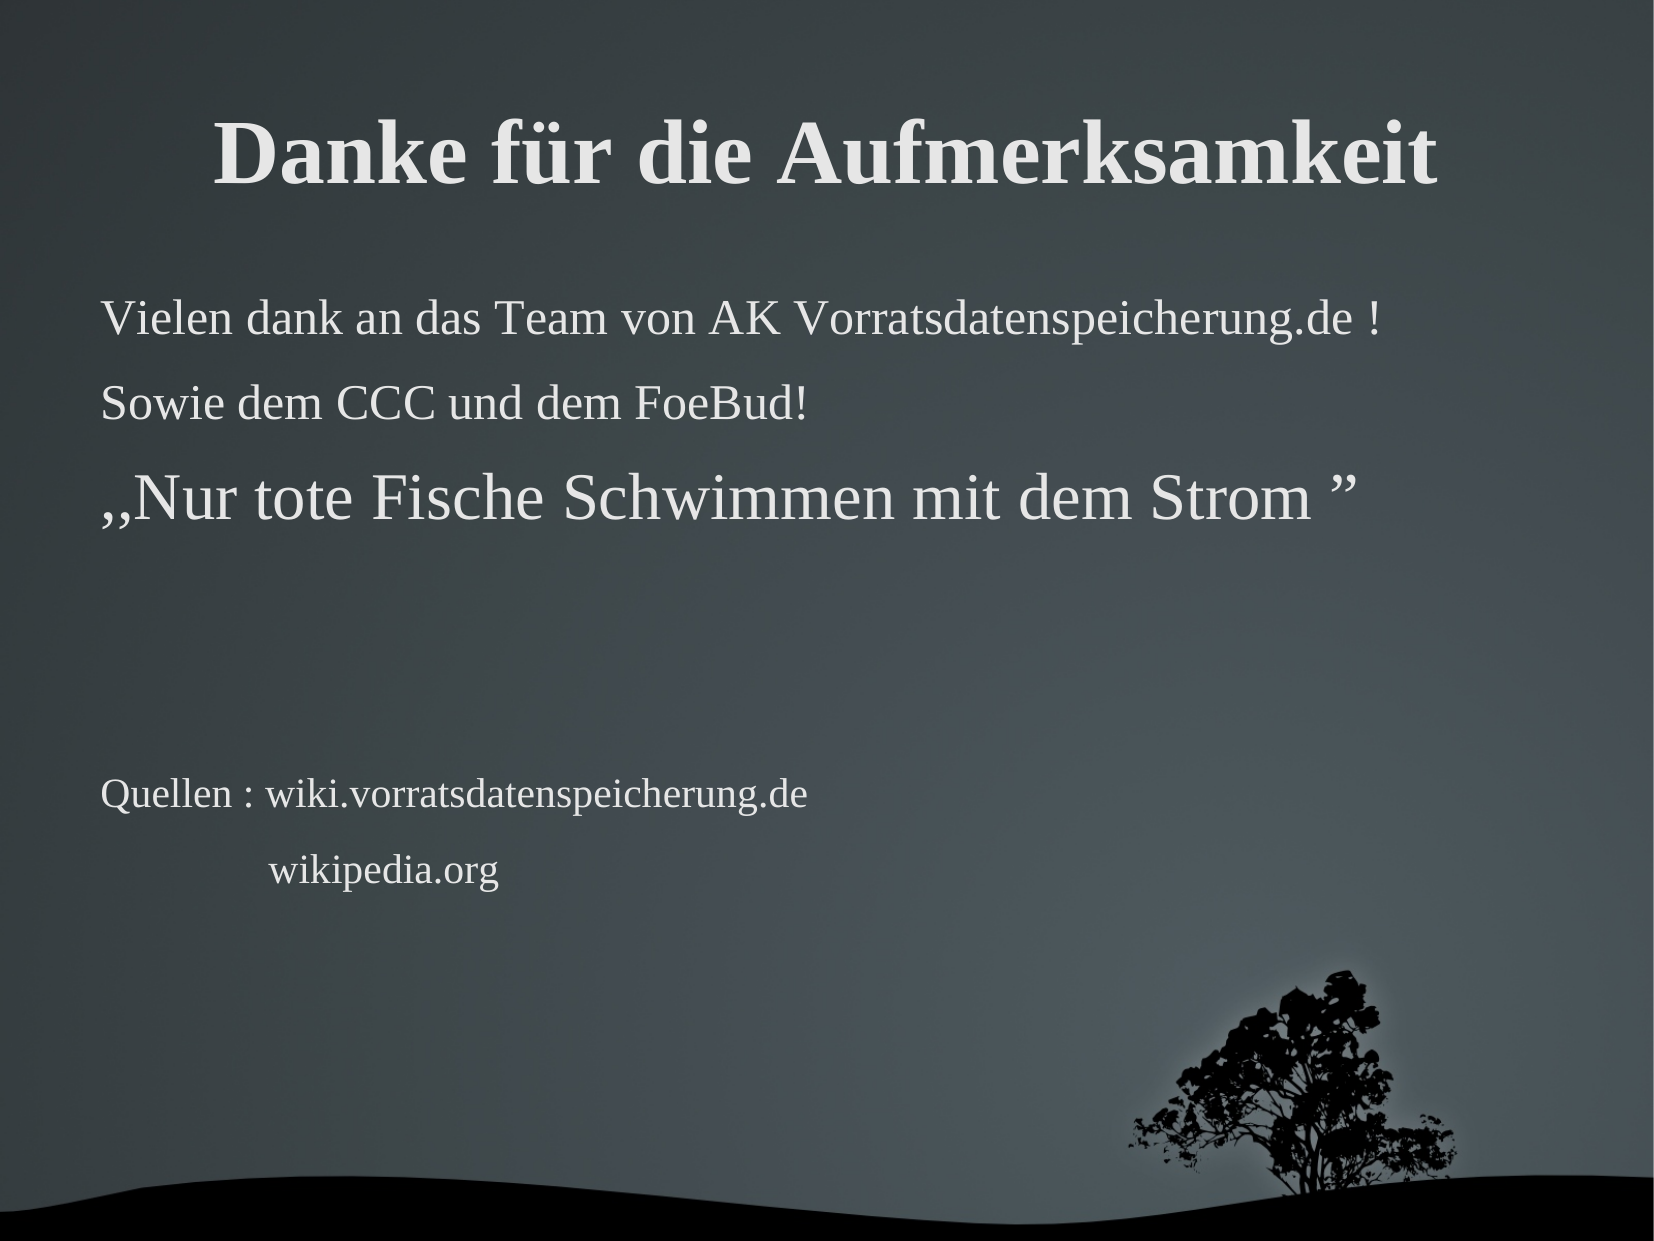

# Danke für die Aufmerksamkeit
Vielen dank an das Team von AK Vorratsdatenspeicherung.de !
Sowie dem CCC und dem FoeBud!
,,Nur tote Fische Schwimmen mit dem Strom ”
Quellen : wiki.vorratsdatenspeicherung.de
 wikipedia.org